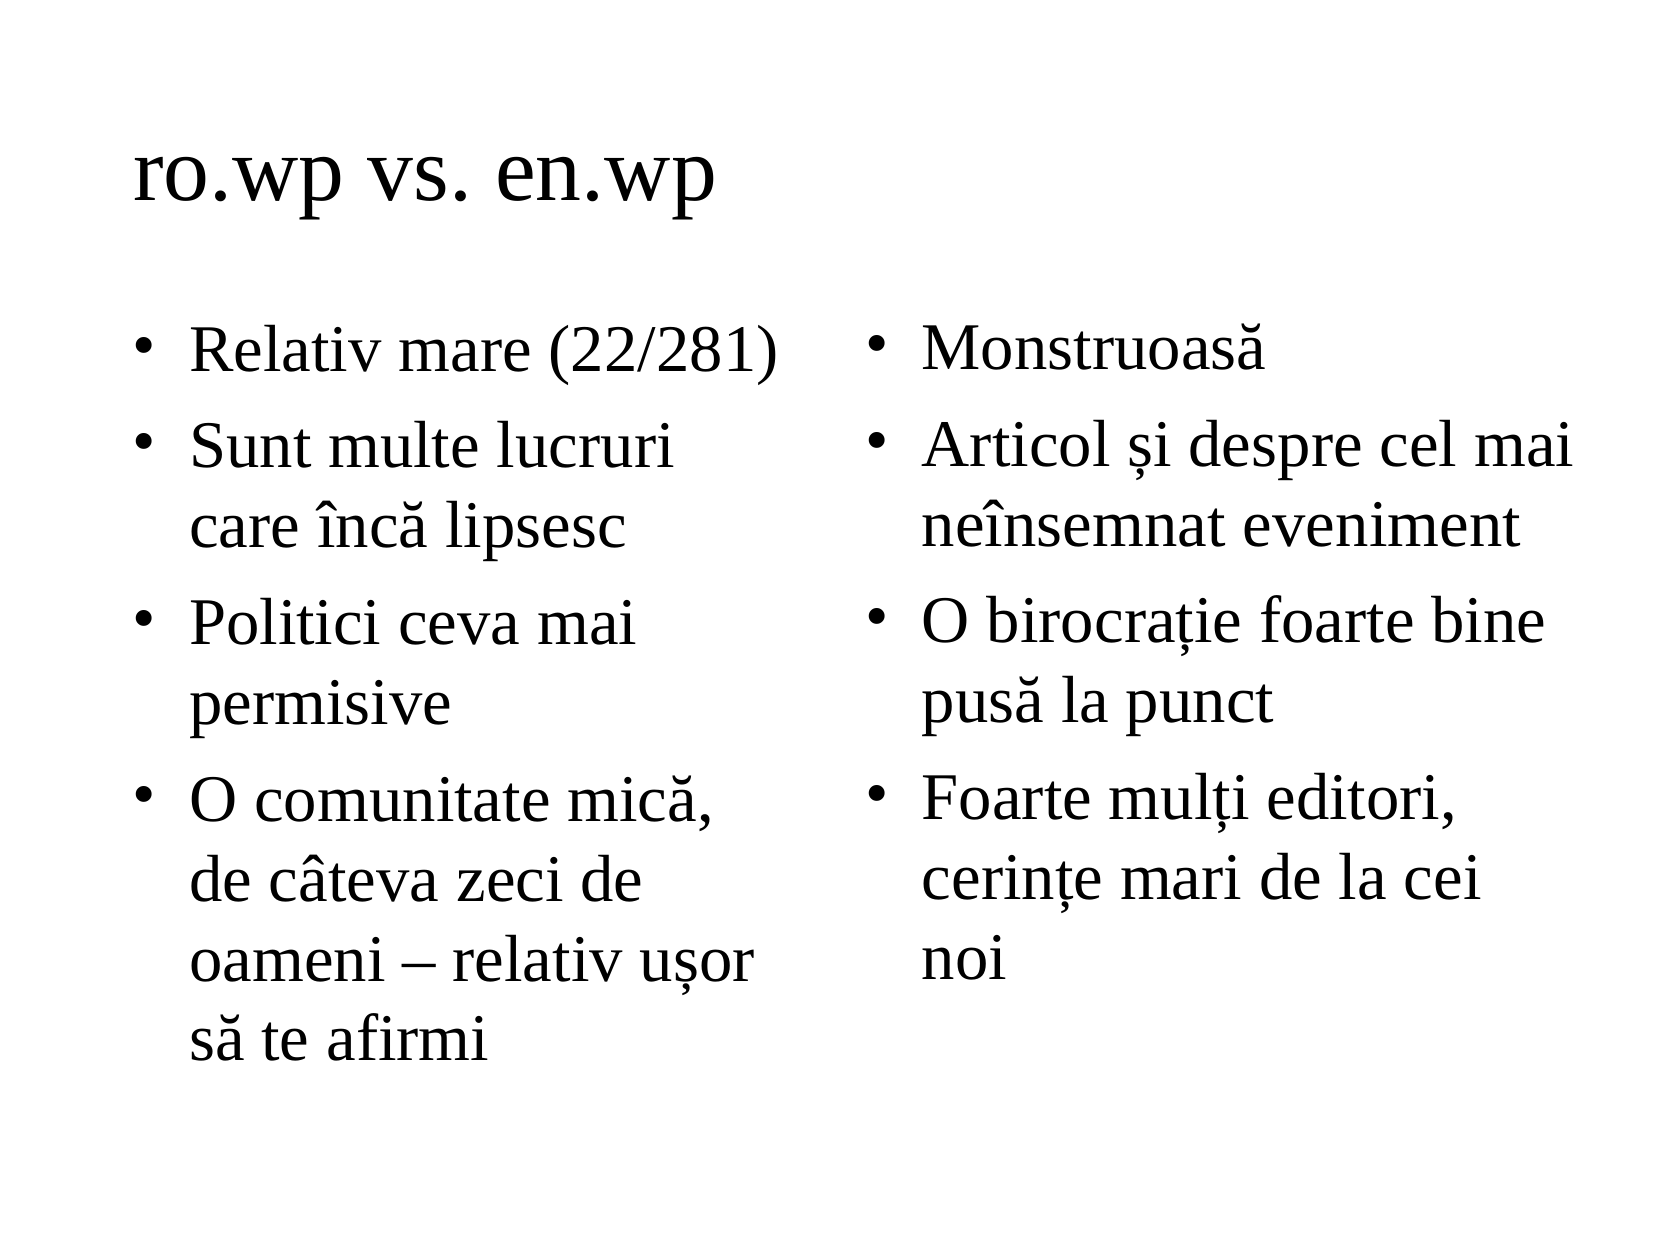

# ro.wp vs. en.wp
Monstruoasă
Articol și despre cel mai neînsemnat eveniment
O birocrație foarte bine pusă la punct
Foarte mulți editori, cerințe mari de la cei noi
Relativ mare (22/281)
Sunt multe lucruri care încă lipsesc
Politici ceva mai permisive
O comunitate mică, de câteva zeci de oameni – relativ ușor să te afirmi